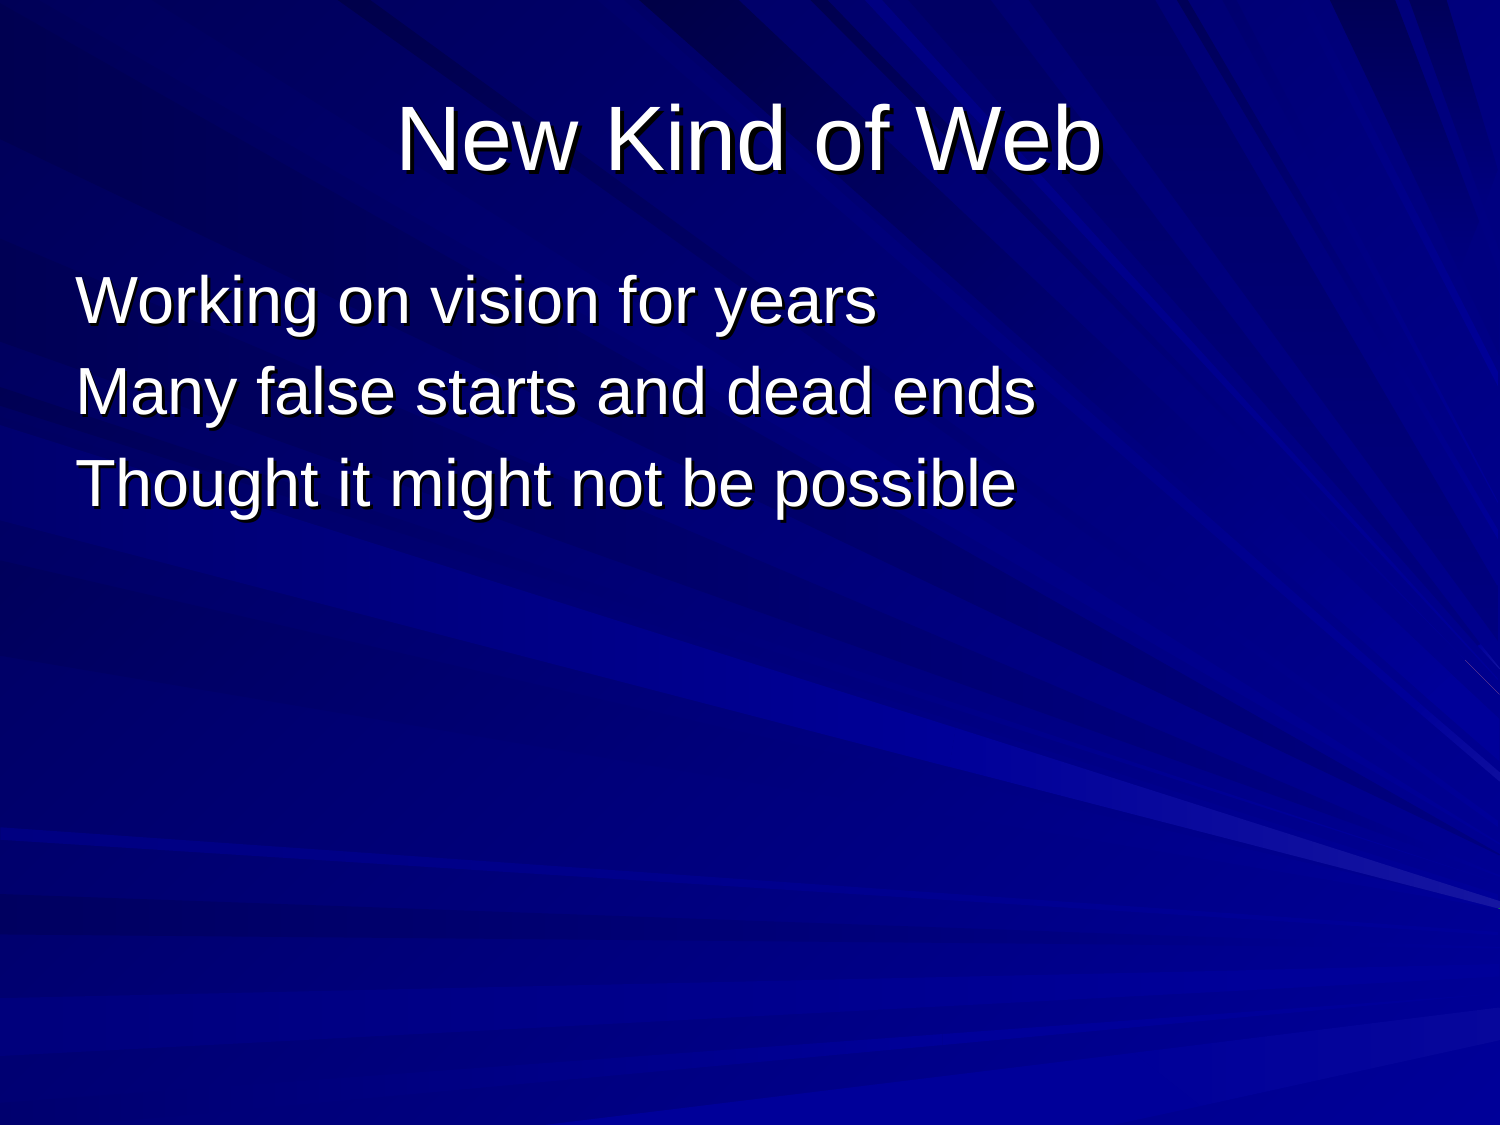

# New Kind of Web
Working on vision for years
Many false starts and dead ends
Thought it might not be possible